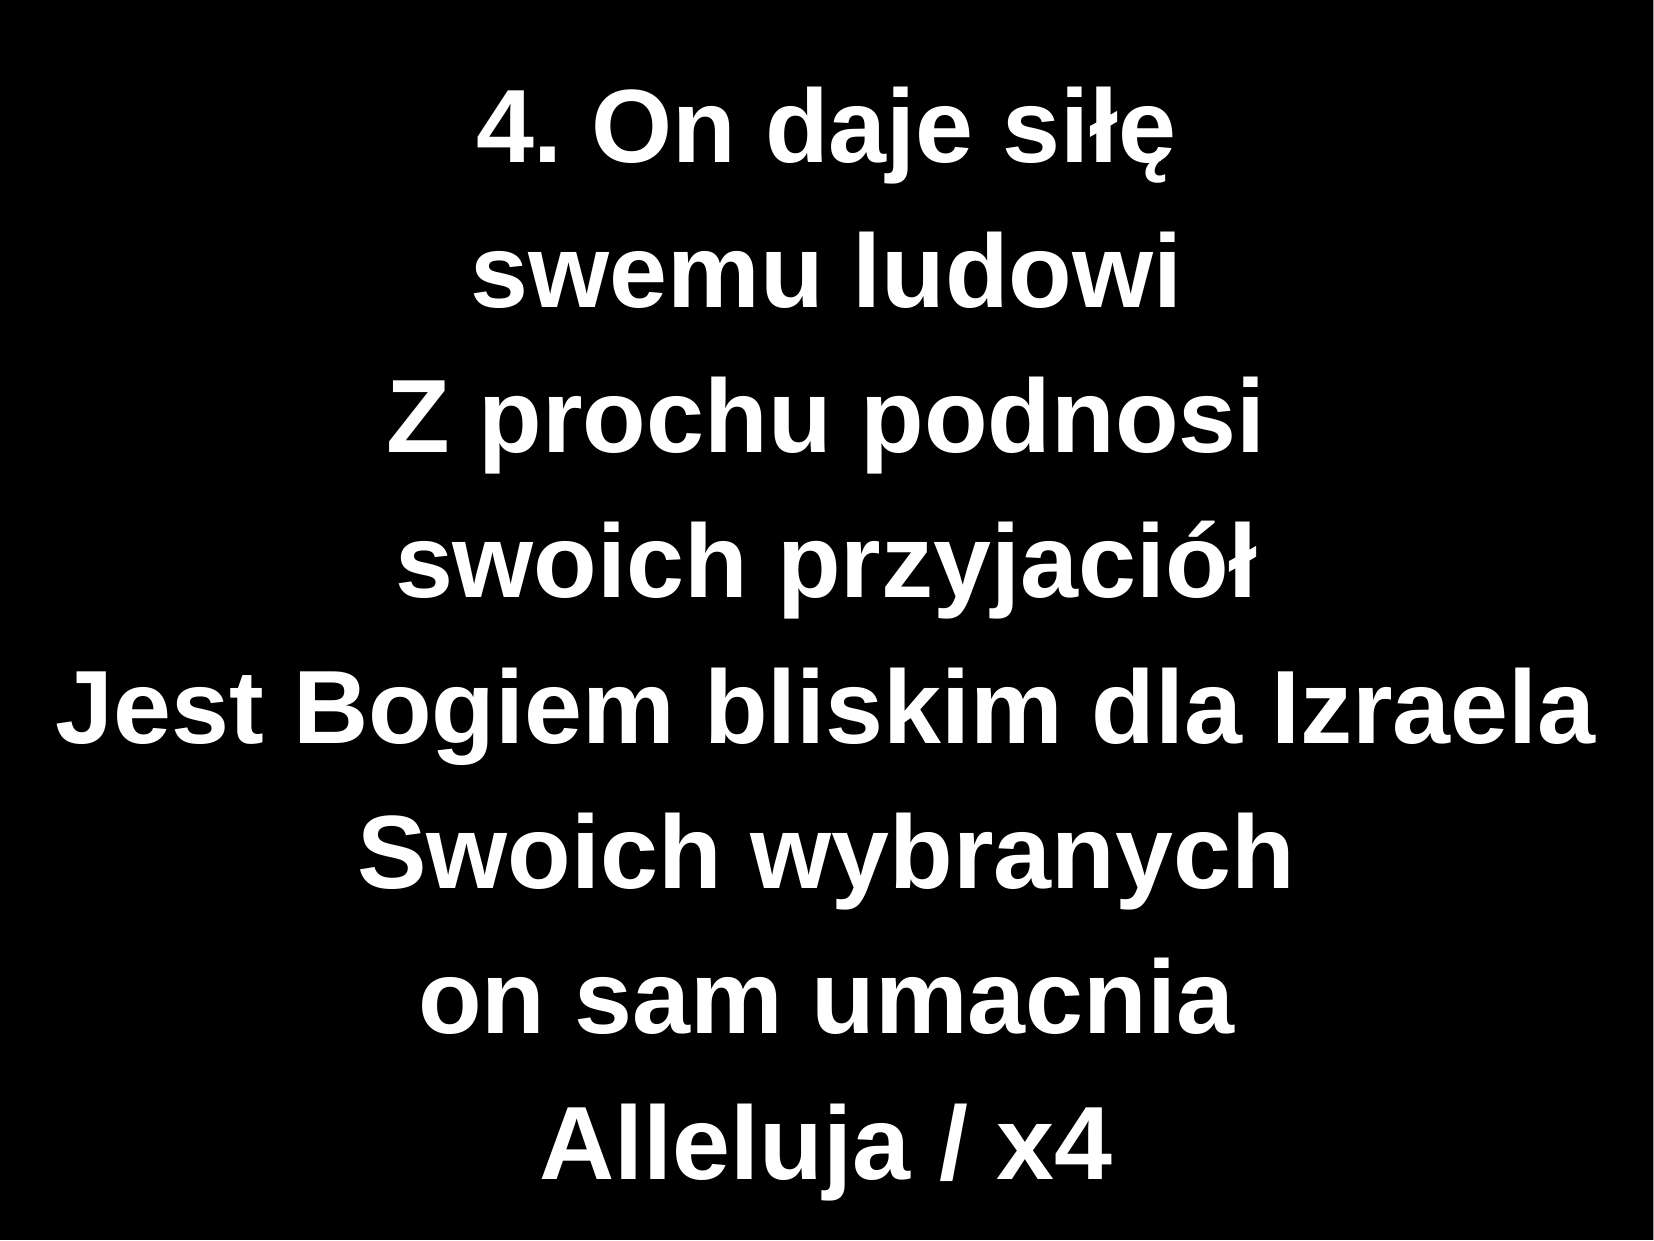

# 4. On daje siłę
swemu ludowi
Z prochu podnosi
swoich przyjaciół
Jest Bogiem bliskim dla Izraela
Swoich wybranych
on sam umacnia
Alleluja / x4